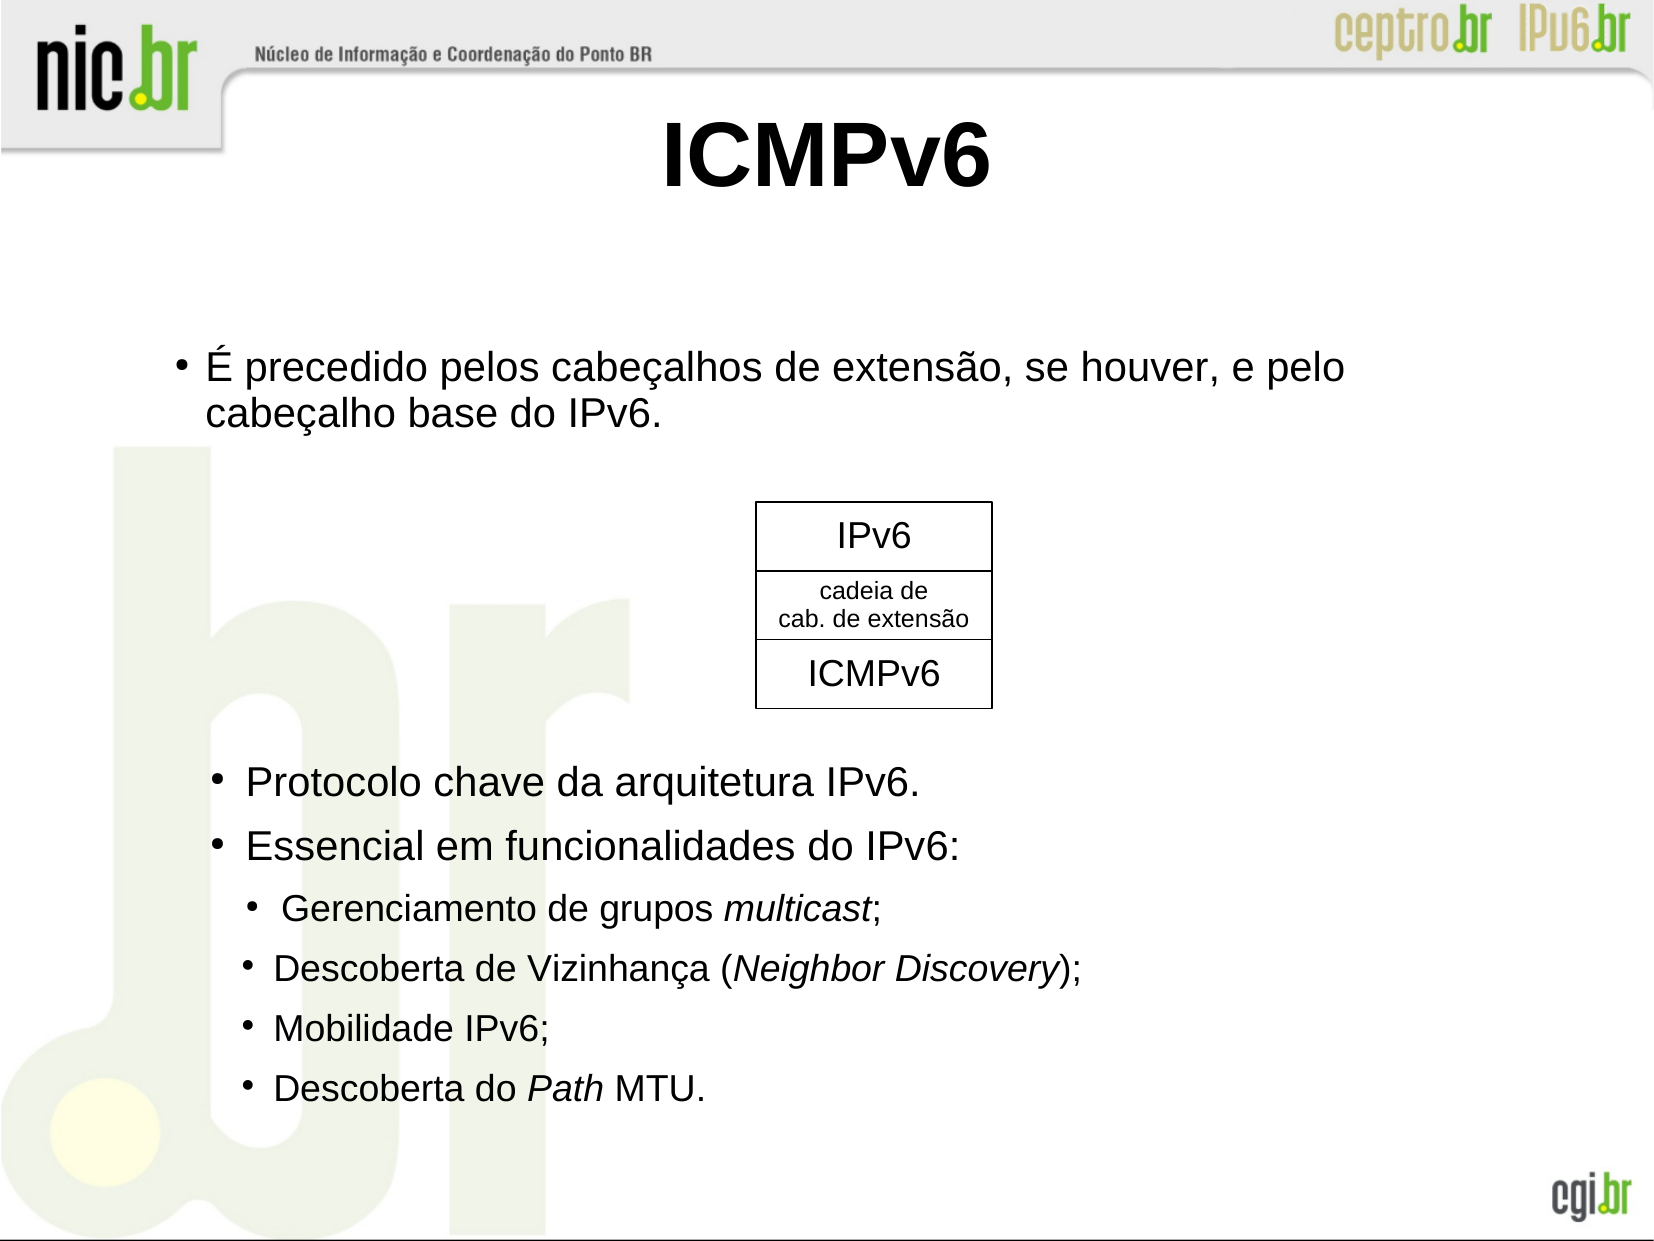

ICMPv6
É precedido pelos cabeçalhos de extensão, se houver, e pelo cabeçalho base do IPv6.
Protocolo chave da arquitetura IPv6.
Essencial em funcionalidades do IPv6:
Gerenciamento de grupos multicast;
Descoberta de Vizinhança (Neighbor Discovery);
Mobilidade IPv6;
Descoberta do Path MTU.
IPv6
cadeia de
cab. de extensão
ICMPv6